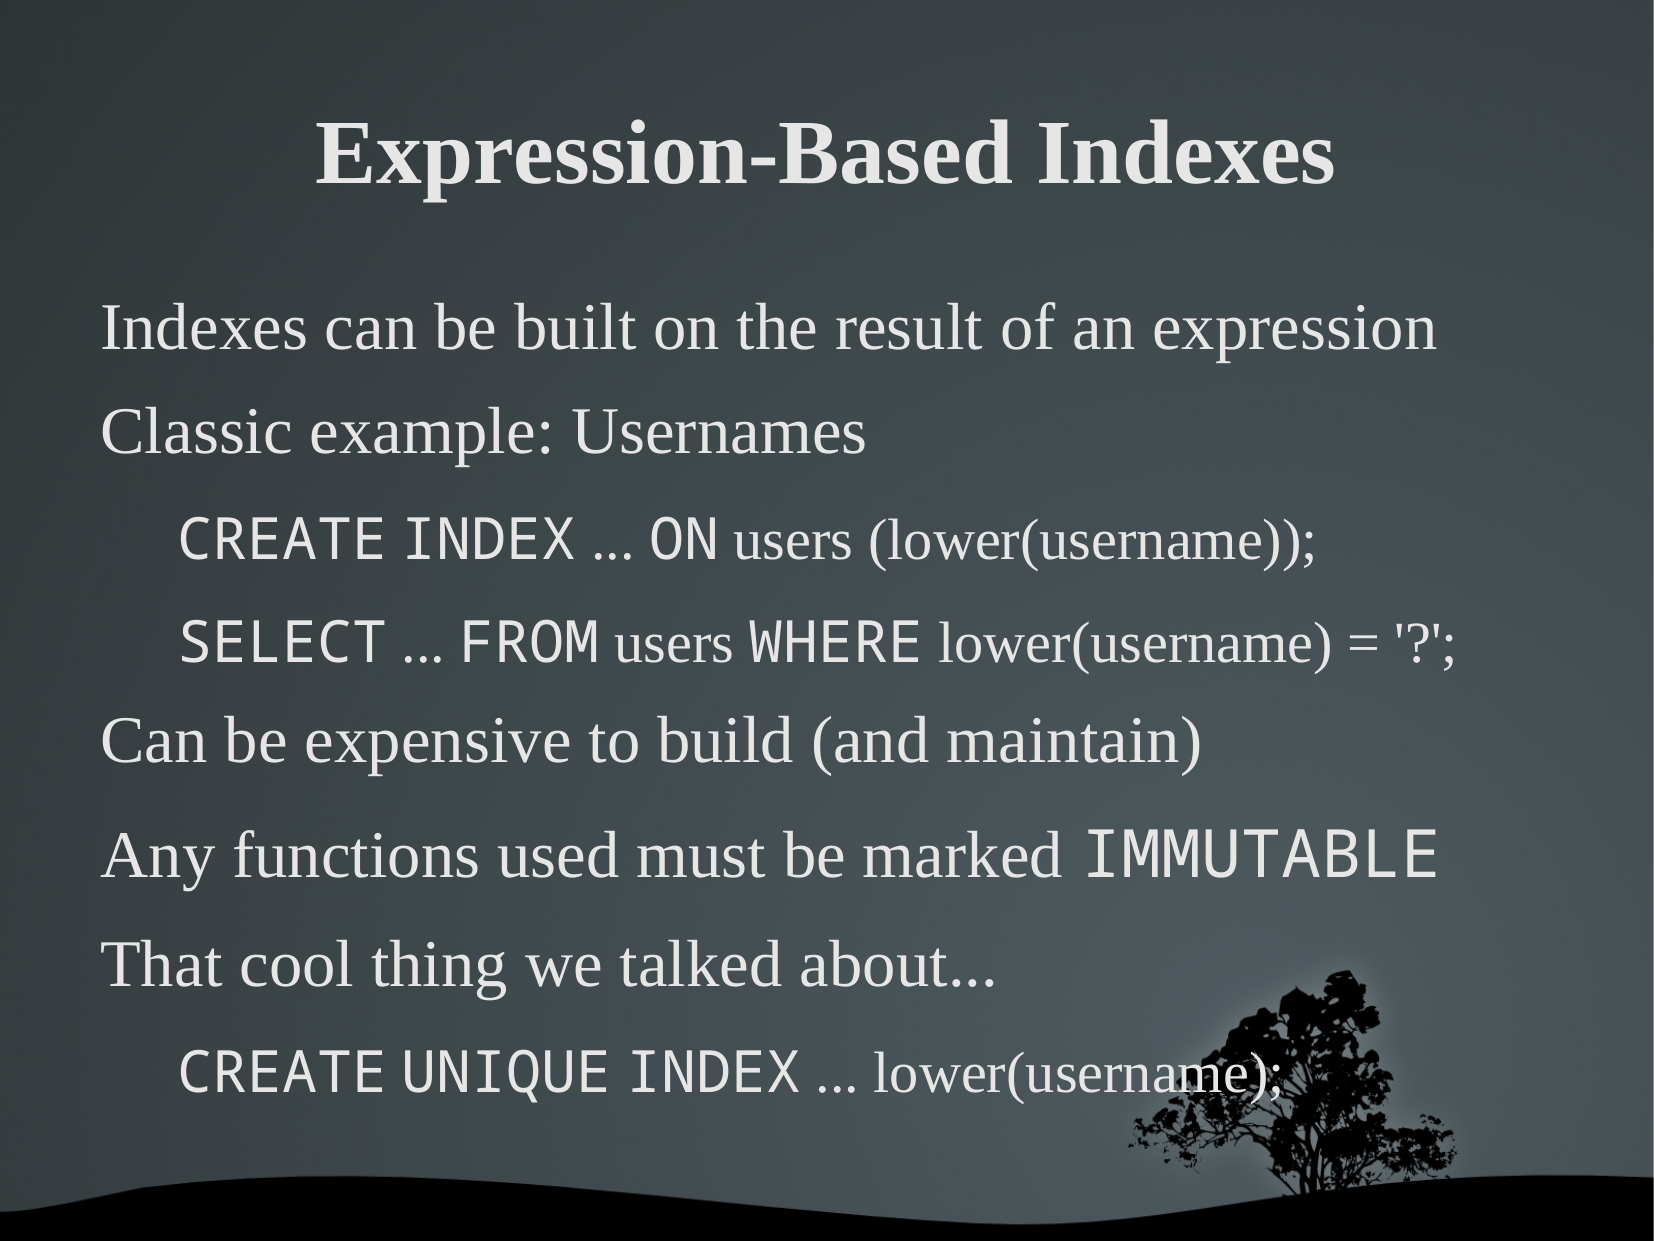

# Expression-Based Indexes
Indexes can be built on the result of an expression
Classic example: Usernames
CREATE INDEX ... ON users (lower(username));
SELECT ... FROM users WHERE lower(username) = '?';
Can be expensive to build (and maintain)
Any functions used must be marked IMMUTABLE
That cool thing we talked about...
CREATE UNIQUE INDEX ... lower(username);